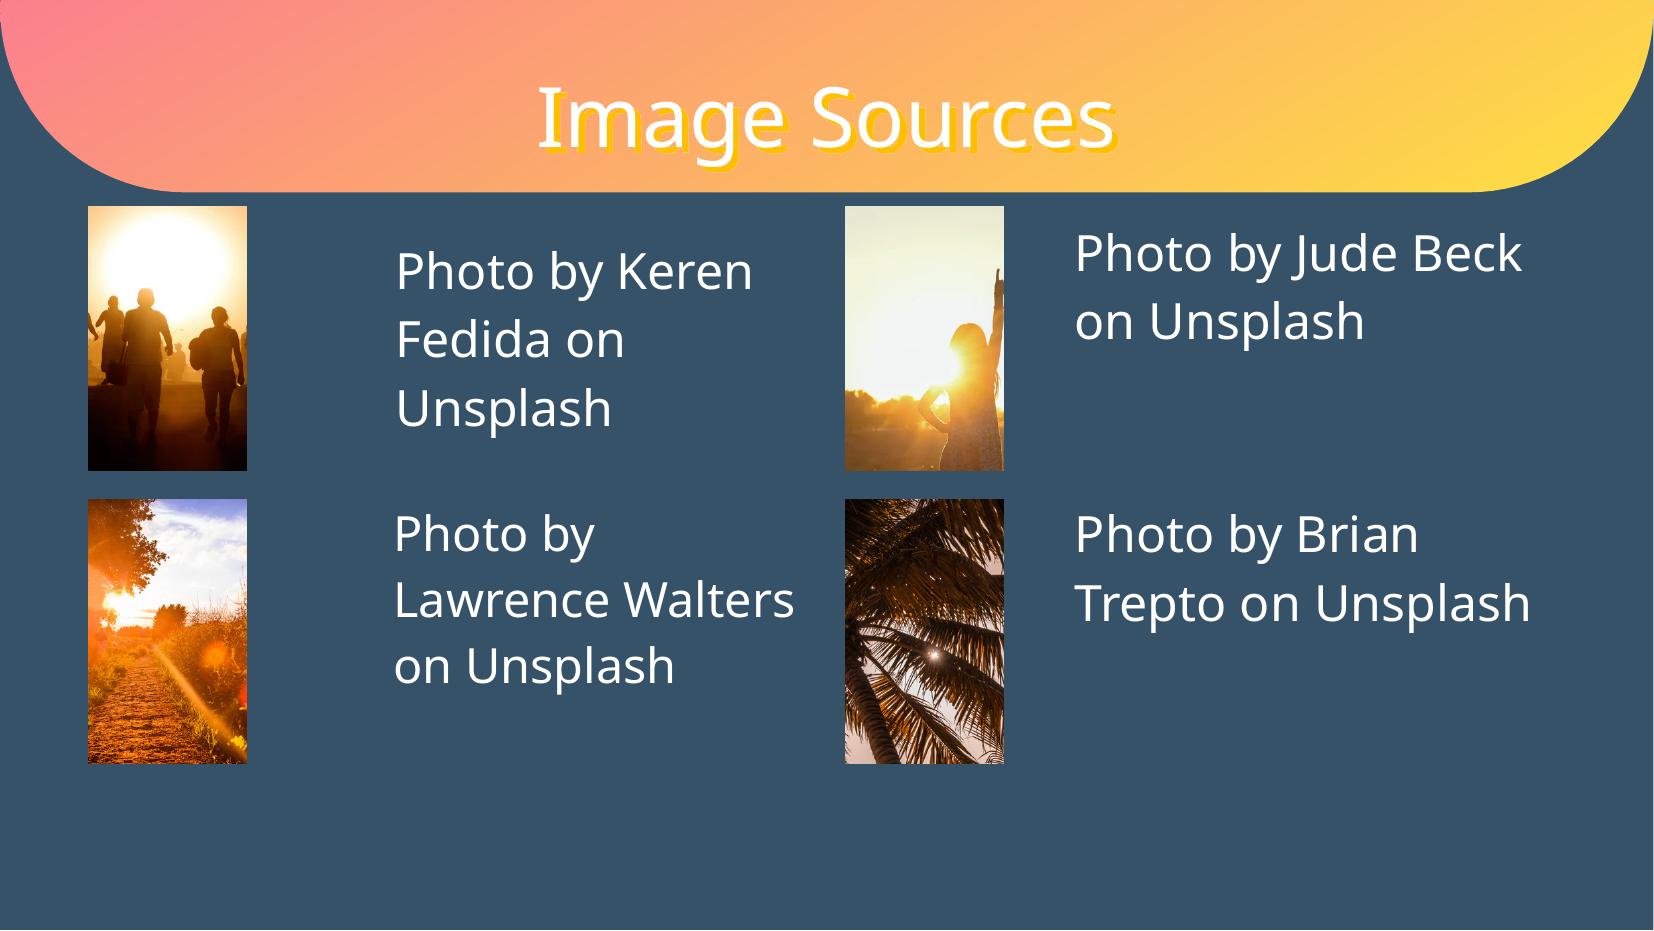

# Image Sources
Photo by Jude Beck on Unsplash
Photo by Keren Fedida on Unsplash
Photo by Lawrence Walters on Unsplash
Photo by Brian Trepto on Unsplash